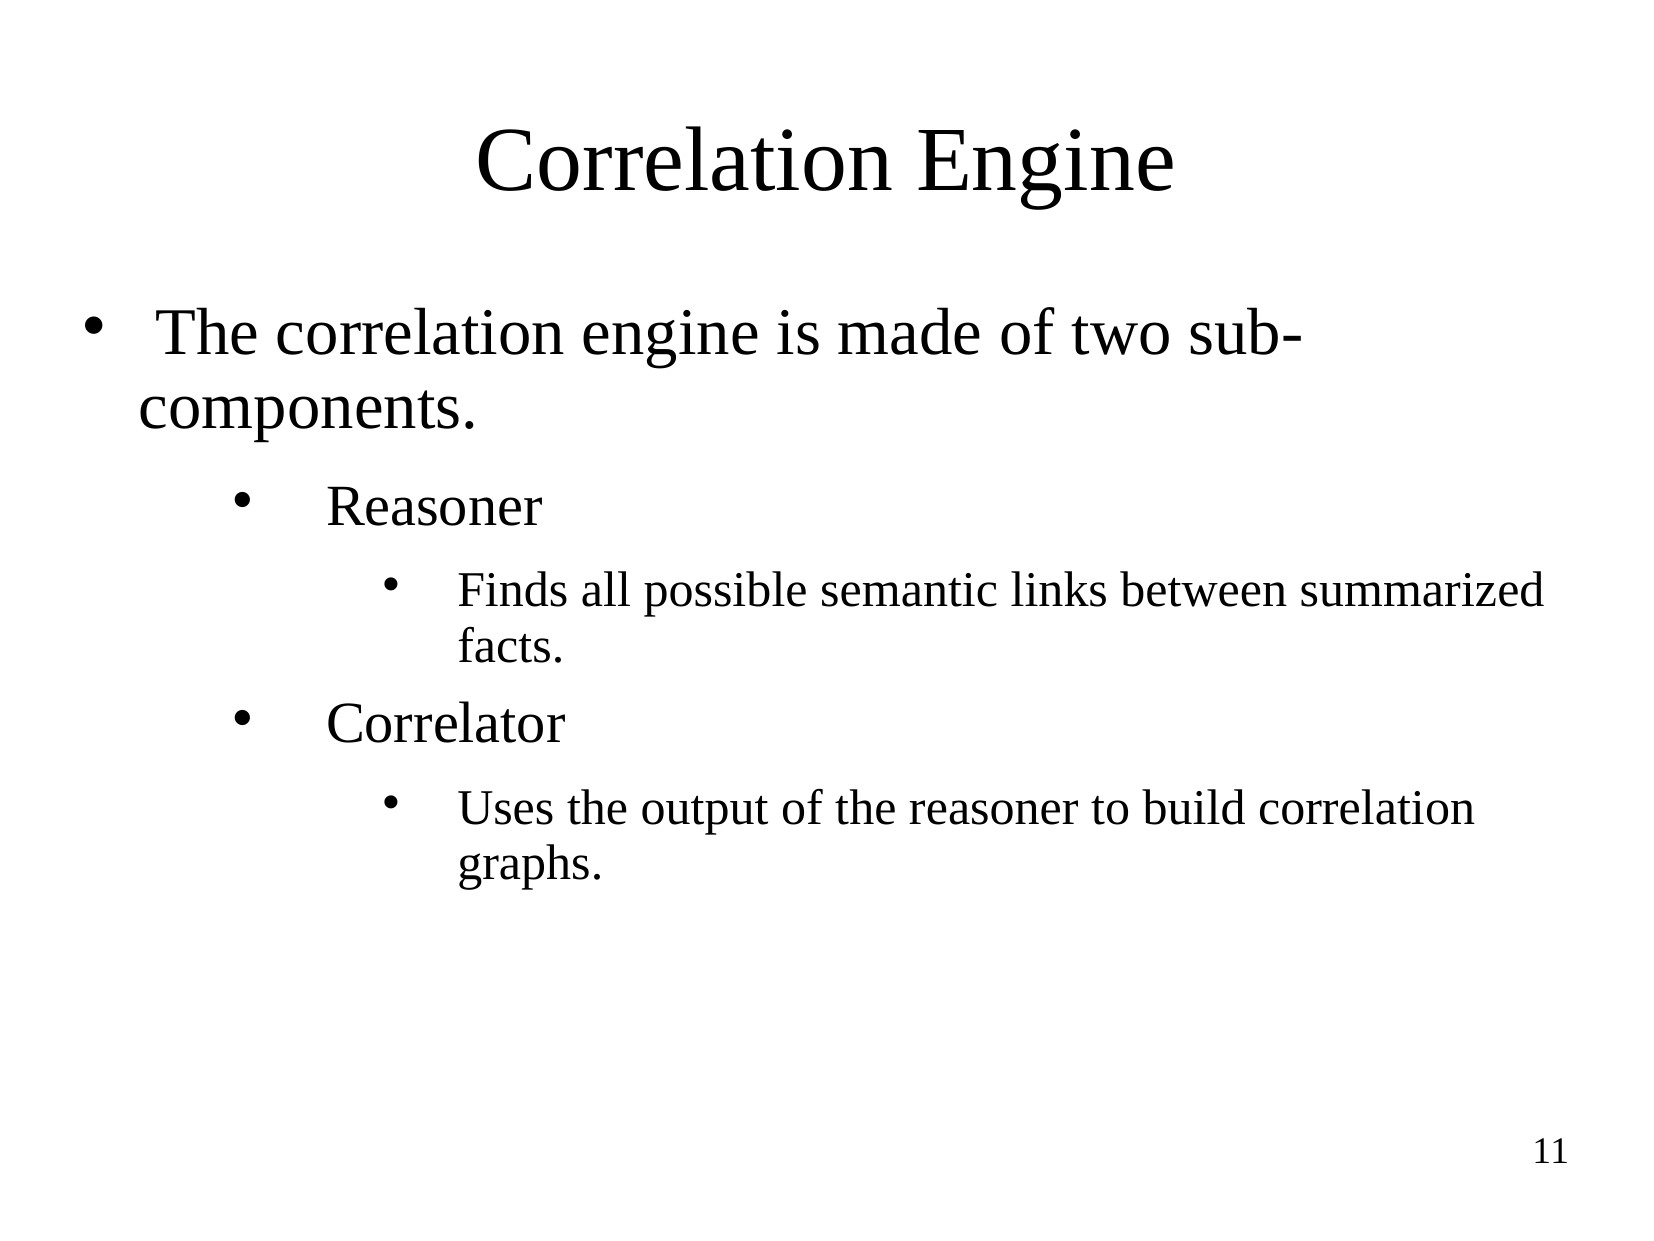

# Correlation Engine
 The correlation engine is made of two sub-components.
Reasoner
Finds all possible semantic links between summarized facts.
Correlator
Uses the output of the reasoner to build correlation graphs.
11